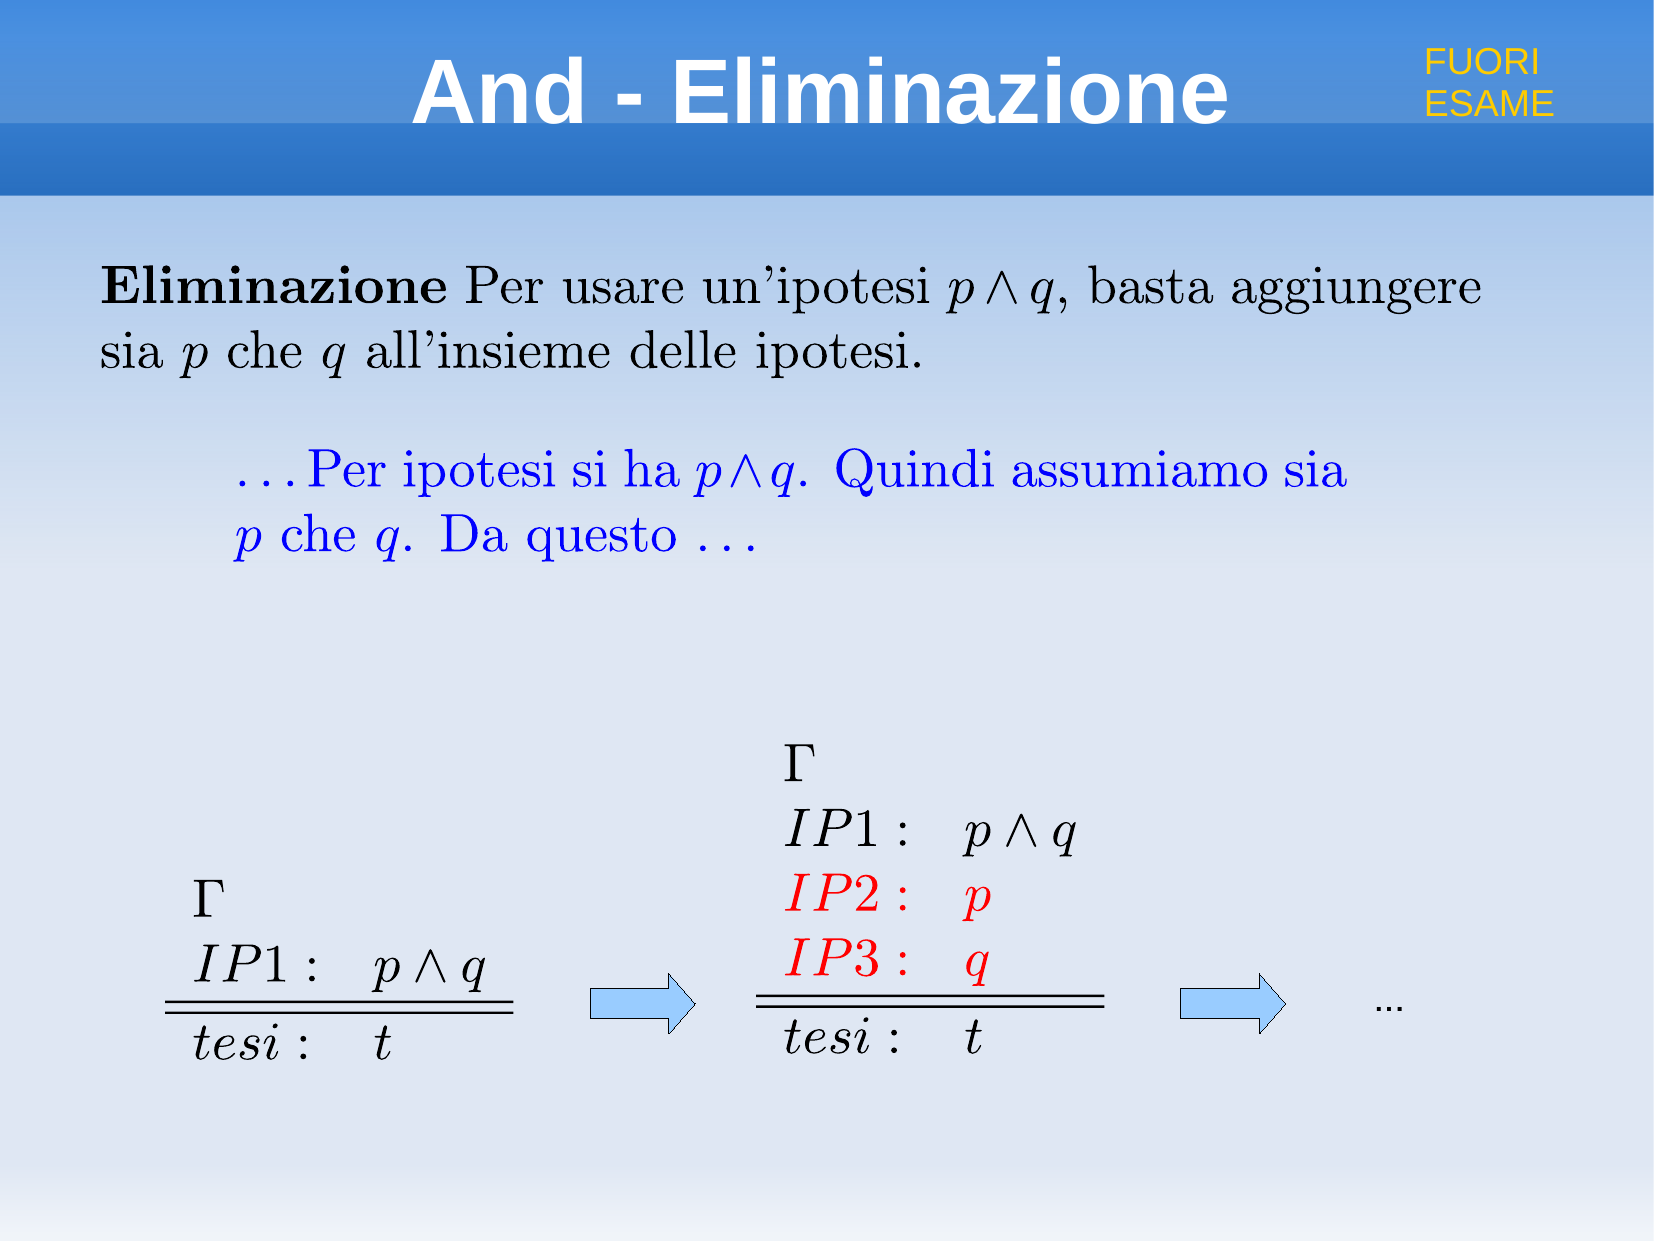

# And - Eliminazione
FUORI
ESAME
...
...